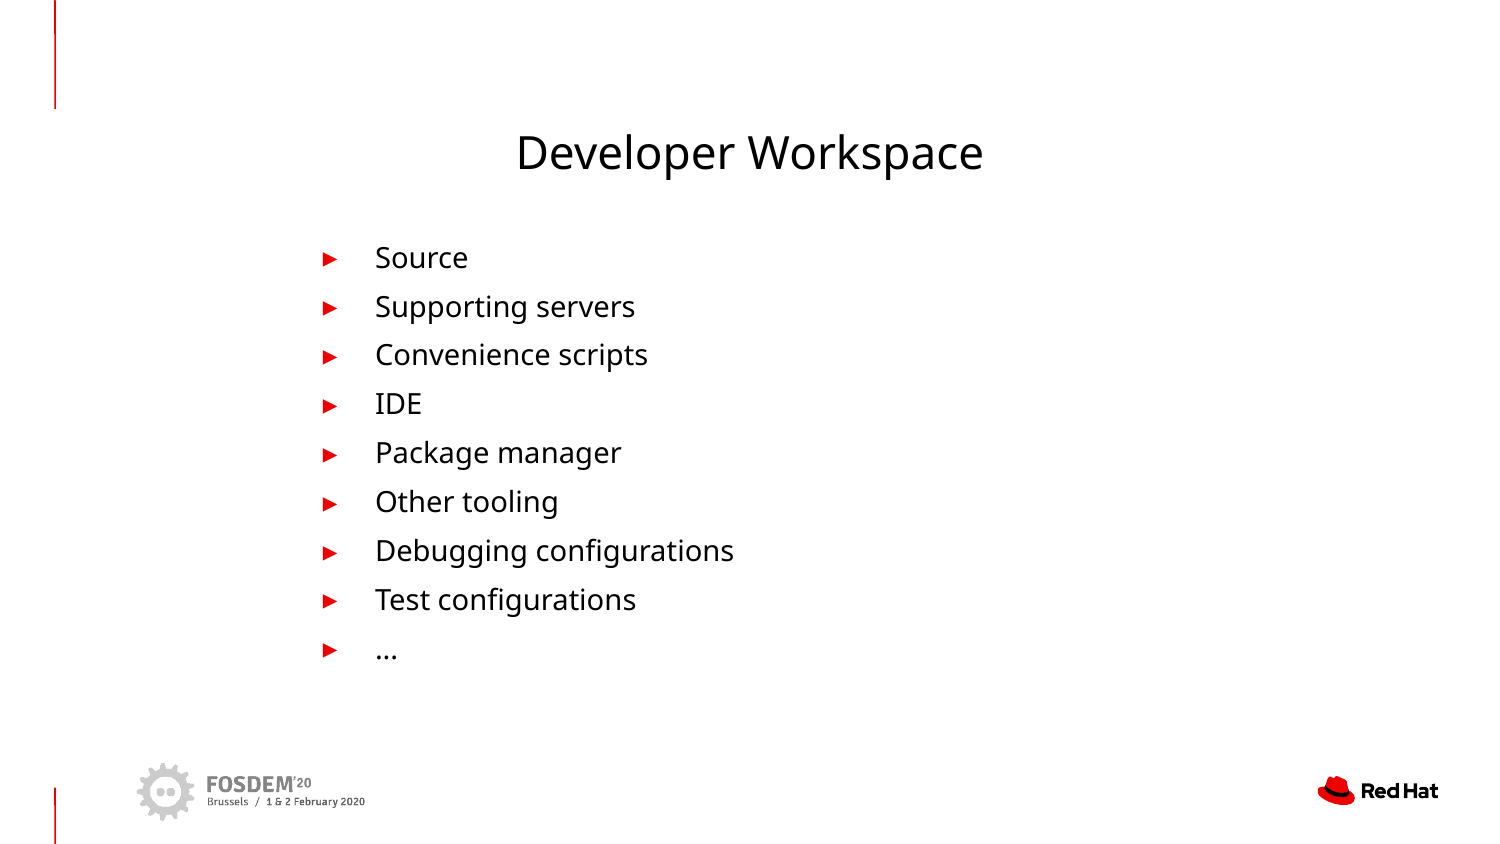

Developer Workspace
# Source
Supporting servers
Convenience scripts
IDE
Package manager
Other tooling
Debugging configurations
Test configurations
...